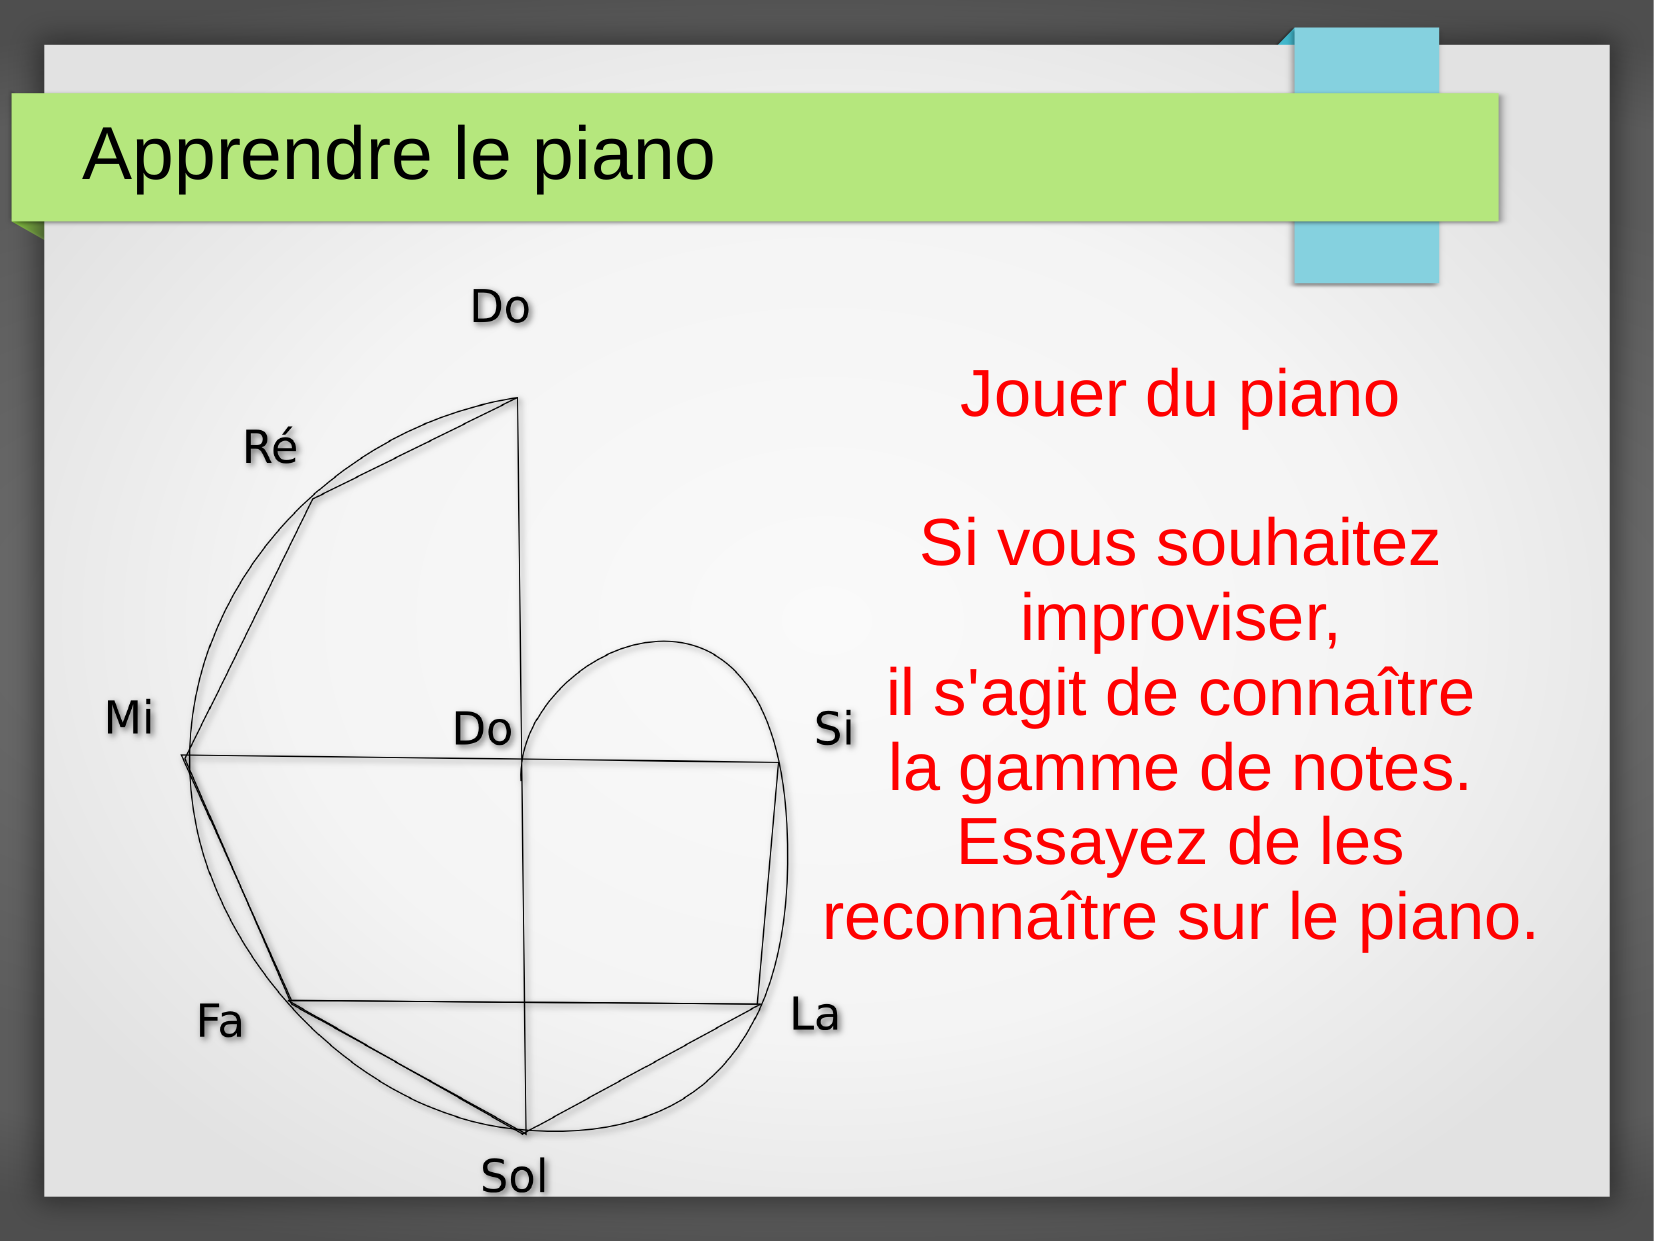

# Apprendre le piano
Jouer du piano
Si vous souhaitez improviser,
 il s'agit de connaître
la gamme de notes.
Essayez de les reconnaître sur le piano.